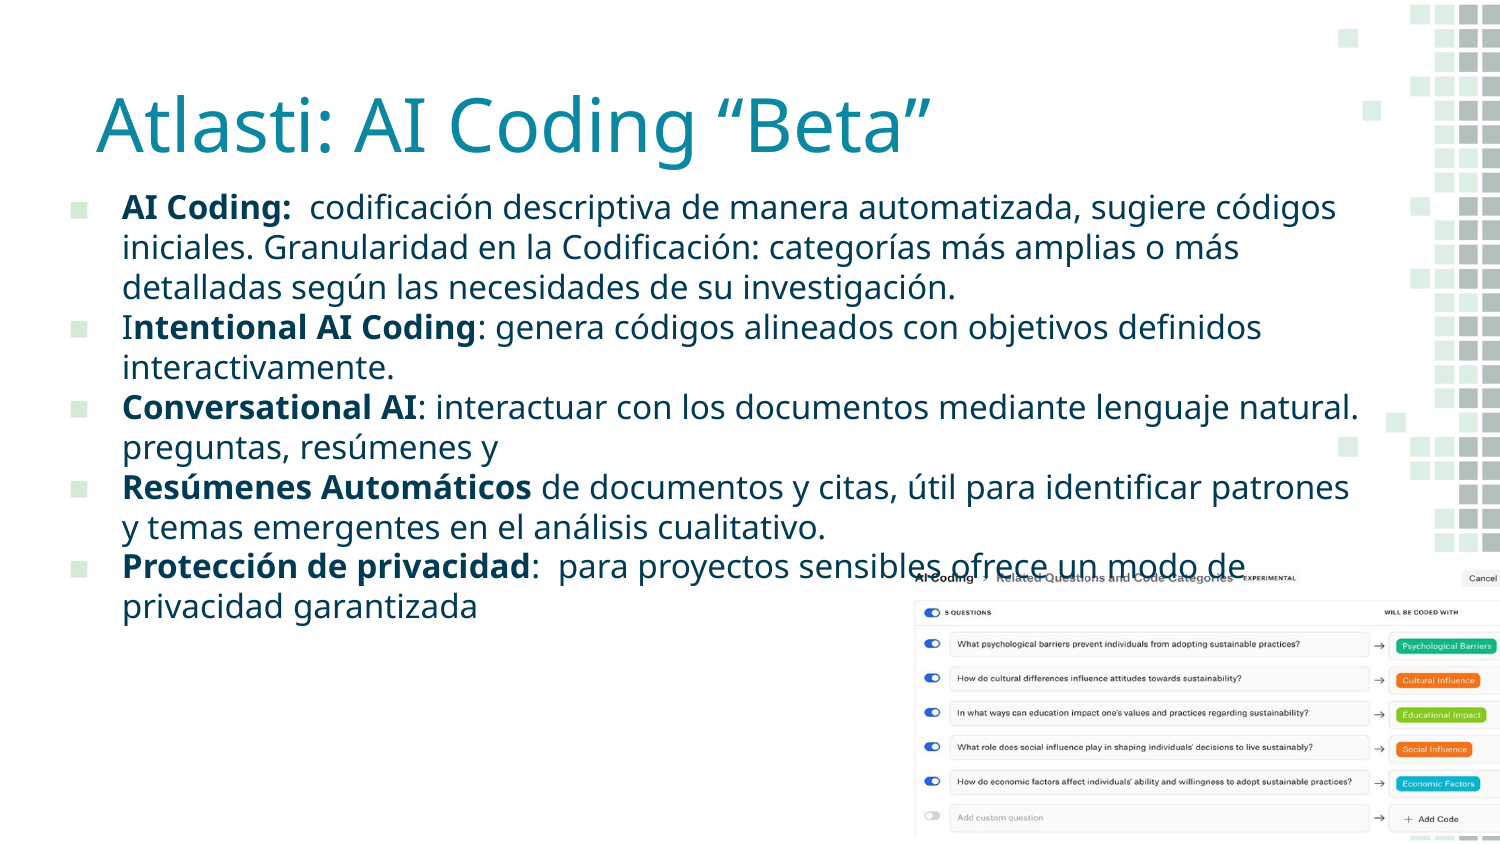

# Atlasti: AI Coding “Beta”
AI Coding: codificación descriptiva de manera automatizada, sugiere códigos iniciales. Granularidad en la Codificación: categorías más amplias o más detalladas según las necesidades de su investigación.
Intentional AI Coding: genera códigos alineados con objetivos definidos interactivamente.
Conversational AI: interactuar con los documentos mediante lenguaje natural. preguntas, resúmenes y
Resúmenes Automáticos de documentos y citas, útil para identificar patrones y temas emergentes en el análisis cualitativo.
Protección de privacidad: para proyectos sensibles ofrece un modo de privacidad garantizada